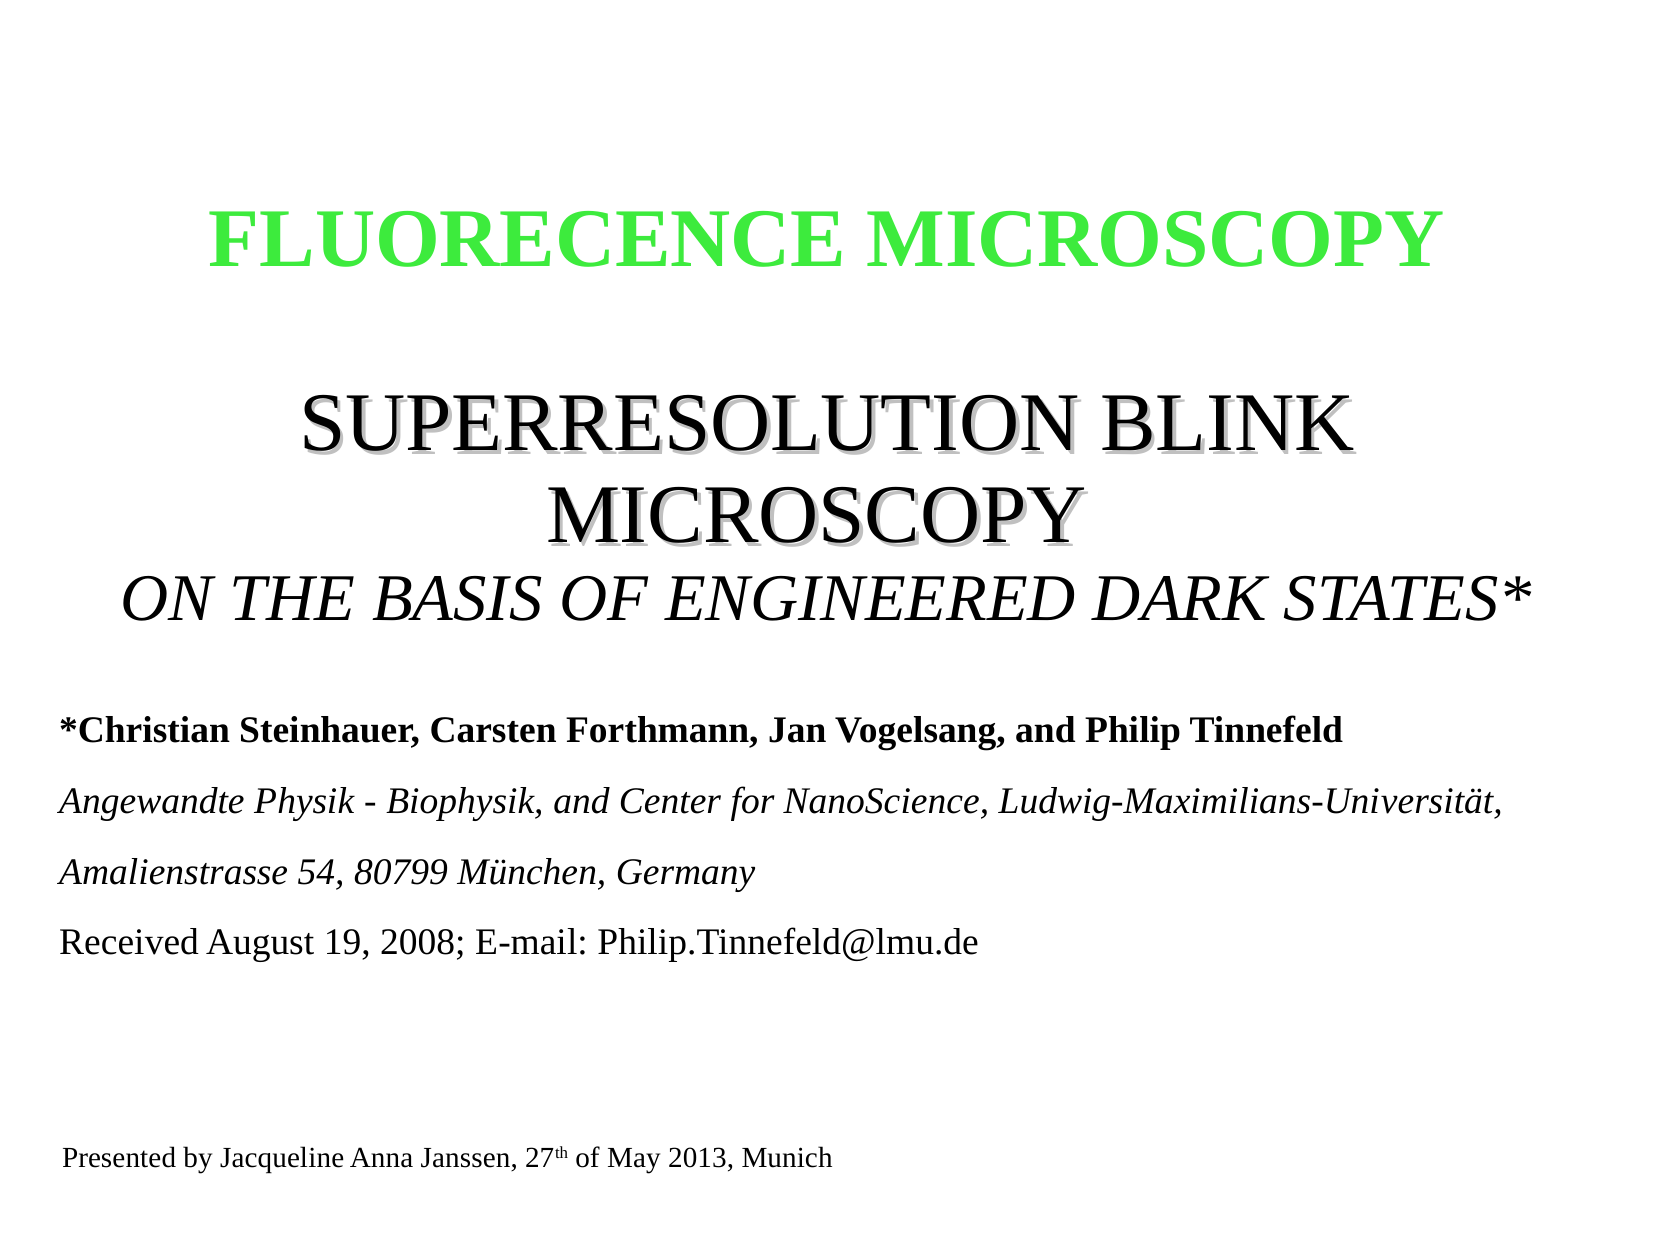

# FLUORECENCE MICROSCOPY SUPERRESOLUTION BLINK MICROSCOPY ON THE BASIS OF ENGINEERED DARK STATES*
*Christian Steinhauer, Carsten Forthmann, Jan Vogelsang, and Philip Tinnefeld
Angewandte Physik - Biophysik, and Center for NanoScience, Ludwig-Maximilians-Universität,
Amalienstrasse 54, 80799 München, Germany
Received August 19, 2008; E-mail: Philip.Tinnefeld@lmu.de
Presented by Jacqueline Anna Janssen, 27th of May 2013, Munich